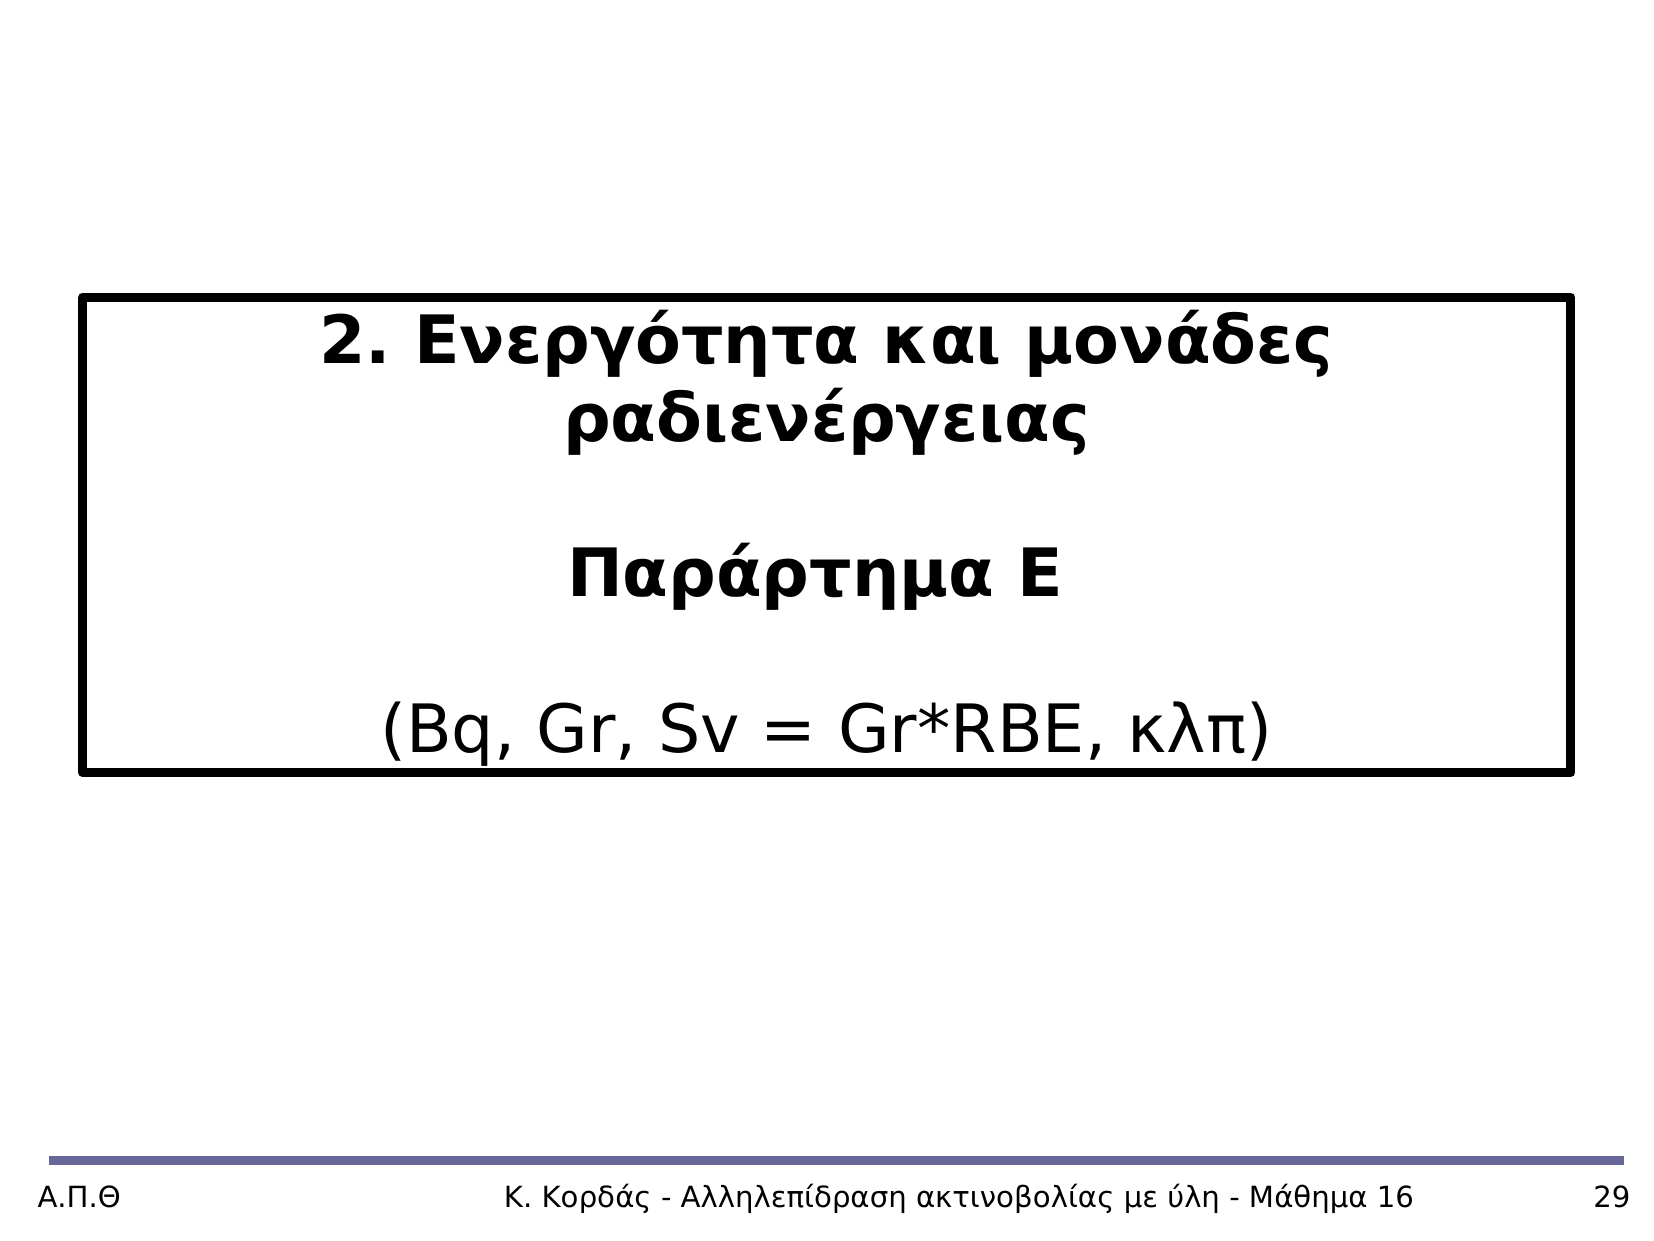

# 2. Ενεργότητα και μονάδες ραδιενέργειας
Παράρτημα Ε
(Bq, Gr, Sv = Gr*RBE, κλπ)
Α.Π.Θ
Κ. Κορδάς - Αλληλεπίδραση ακτινοβολίας με ύλη - Μάθημα 16
29